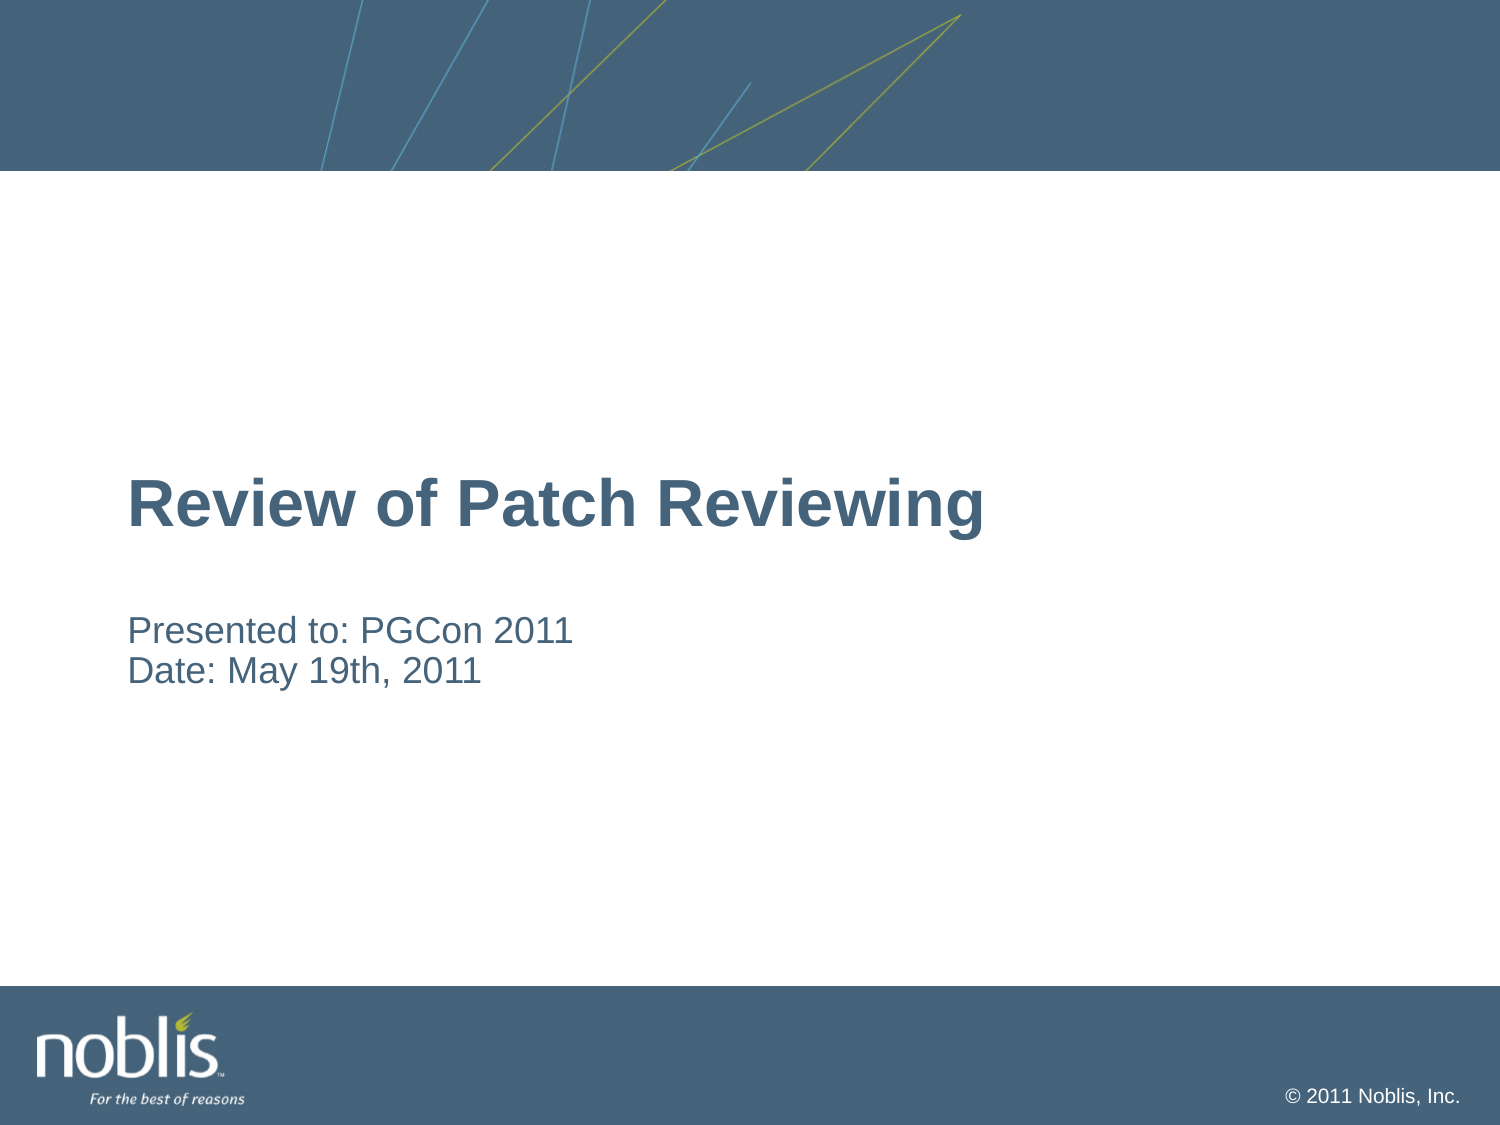

# Review of Patch Reviewing Presented to: PGCon 2011 Date: May 19th, 2011